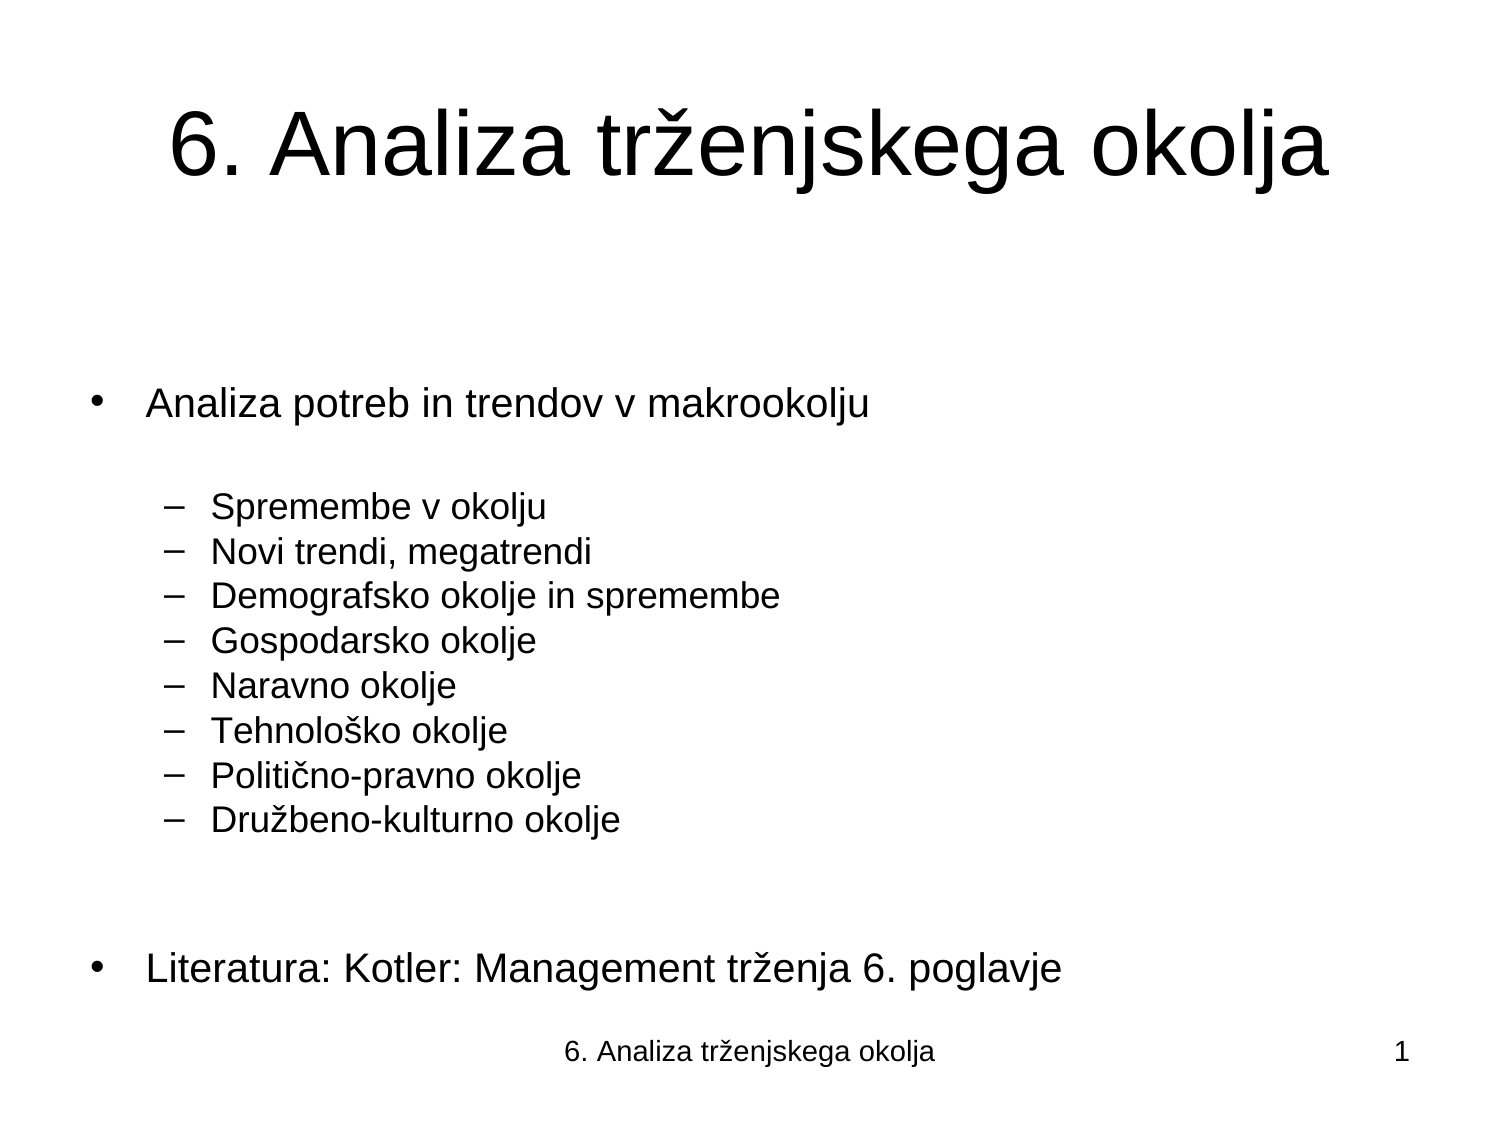

# 6. Analiza trženjskega okolja
Analiza potreb in trendov v makrookolju
Spremembe v okolju
Novi trendi, megatrendi
Demografsko okolje in spremembe
Gospodarsko okolje
Naravno okolje
Tehnološko okolje
Politično-pravno okolje
Družbeno-kulturno okolje
Literatura: Kotler: Management trženja 6. poglavje
6. Analiza trženjskega okolja